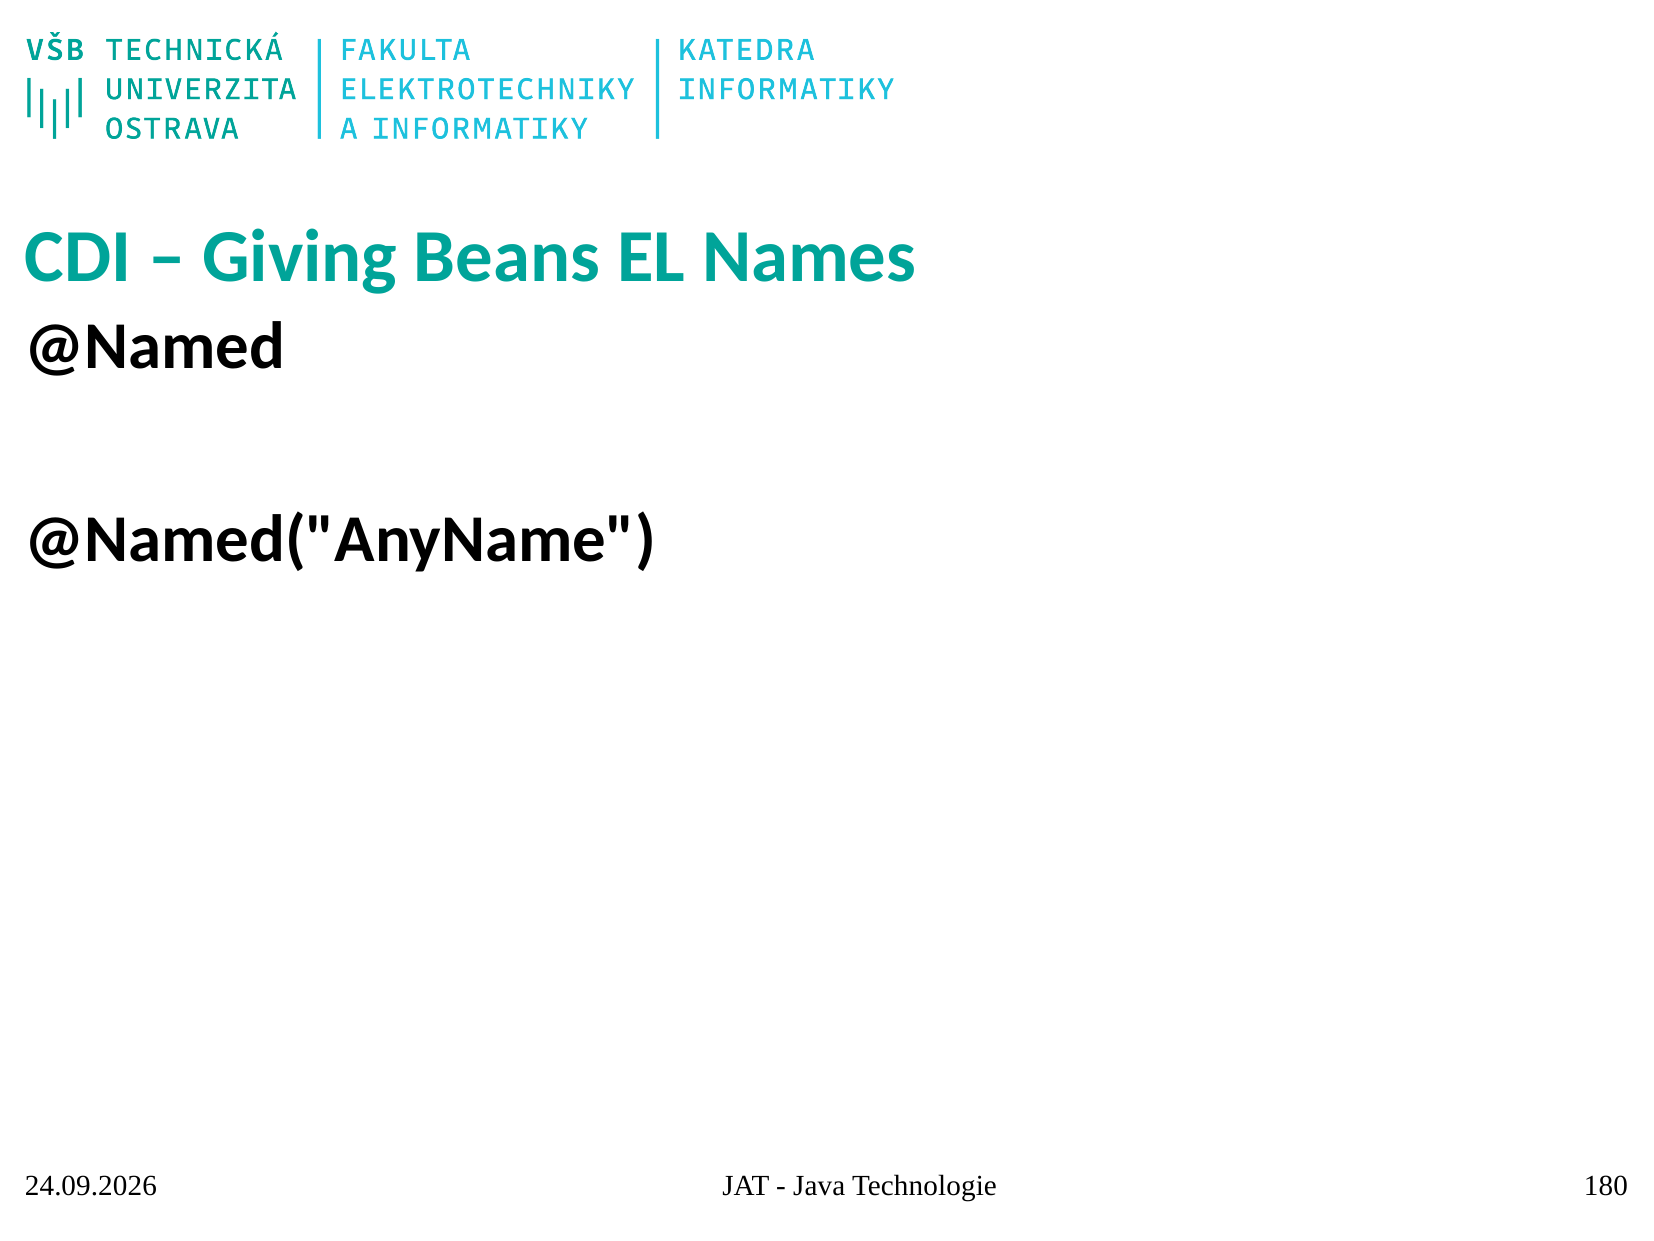

# CDI – Giving Beans EL Names
@Named
@Named("AnyName")
JAT - Java Technologie
180